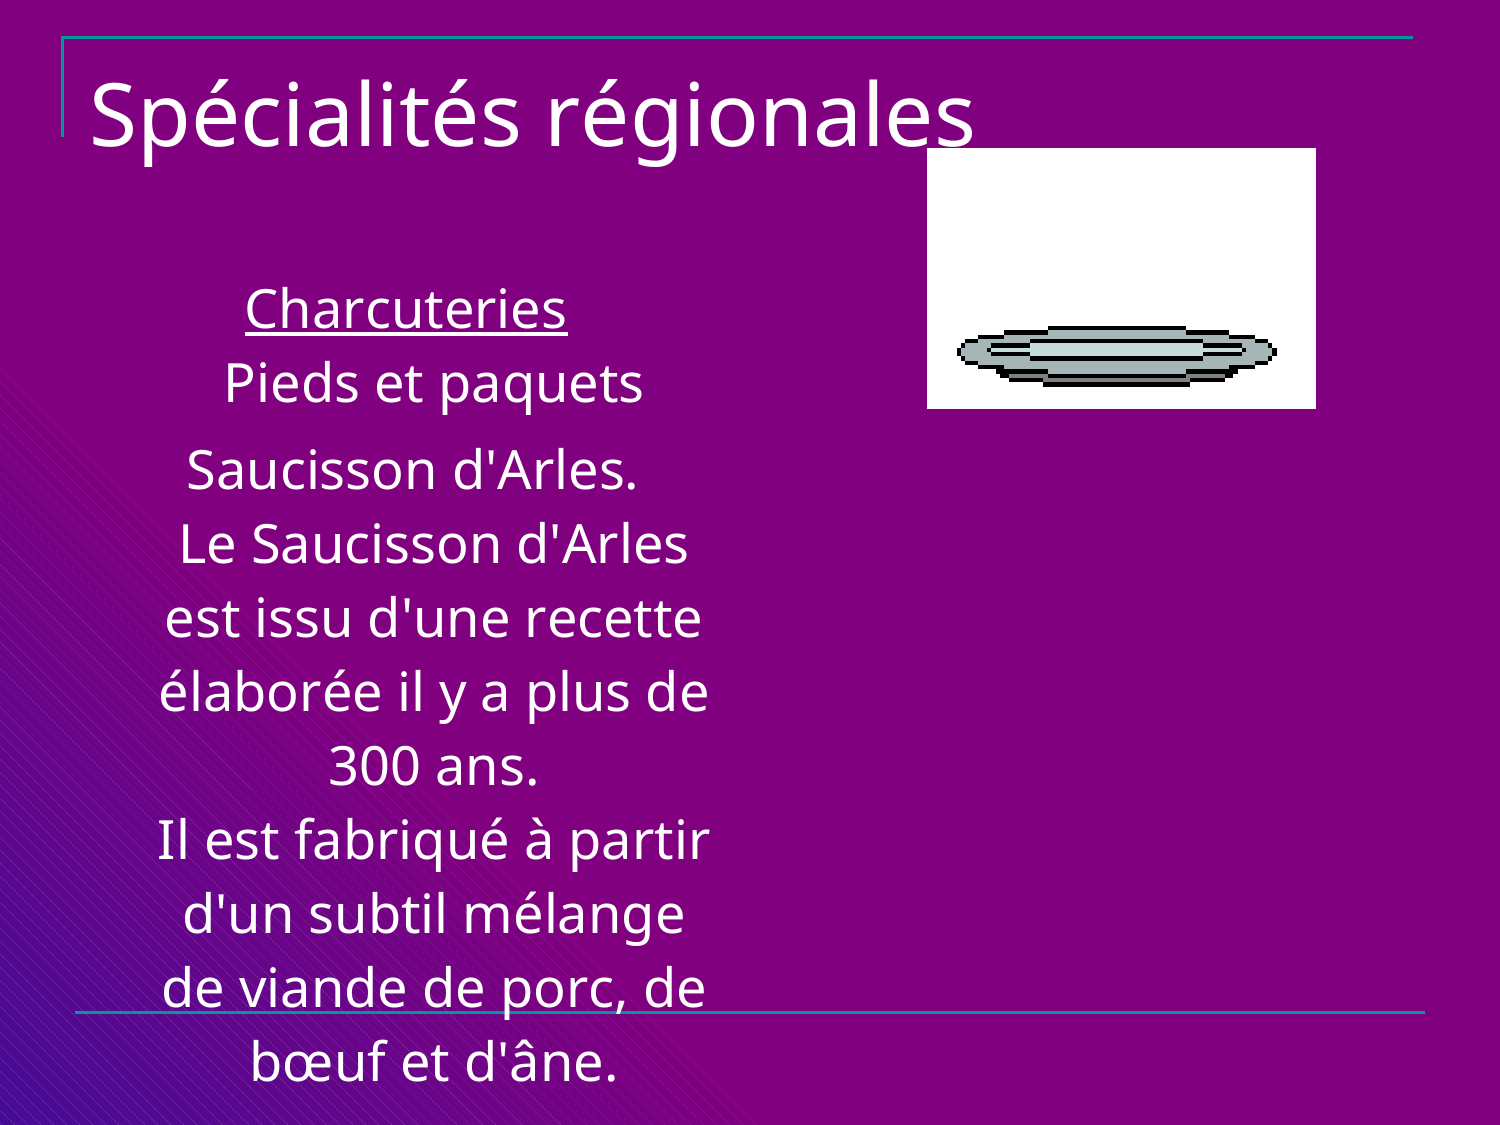

# Spécialités régionales
Charcuteries
Pieds et paquets
 Saucisson d'Arles.
Le Saucisson d'Arles est issu d'une recette élaborée il y a plus de 300 ans.
Il est fabriqué à partir d'un subtil mélange de viande de porc, de bœuf et d'âne.